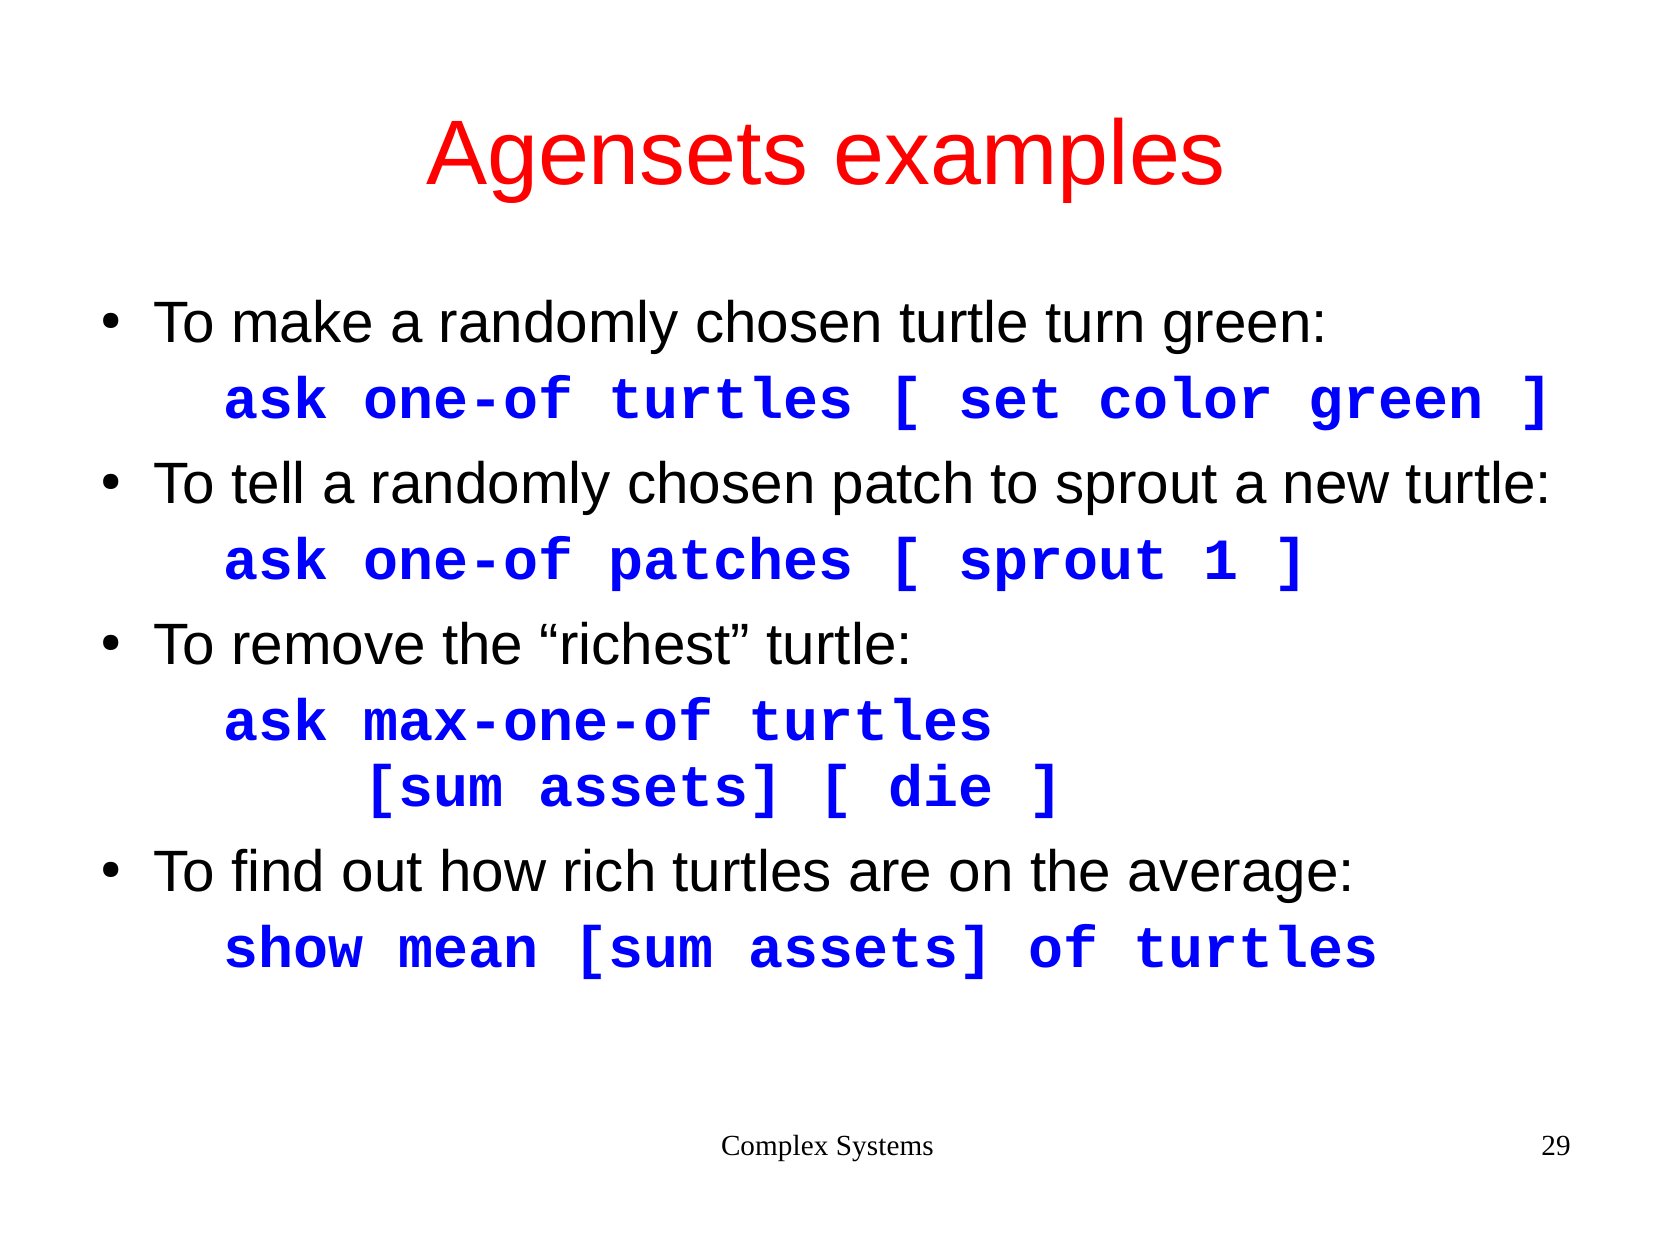

# Agensets examples
To make a randomly chosen turtle turn green:
 ask one-of turtles [ set color green ]
To tell a randomly chosen patch to sprout a new turtle:
 ask one-of patches [ sprout 1 ]
To remove the “richest” turtle:
 ask max-one-of turtles
 [sum assets] [ die ]
To find out how rich turtles are on the average:
 show mean [sum assets] of turtles
Complex Systems
29